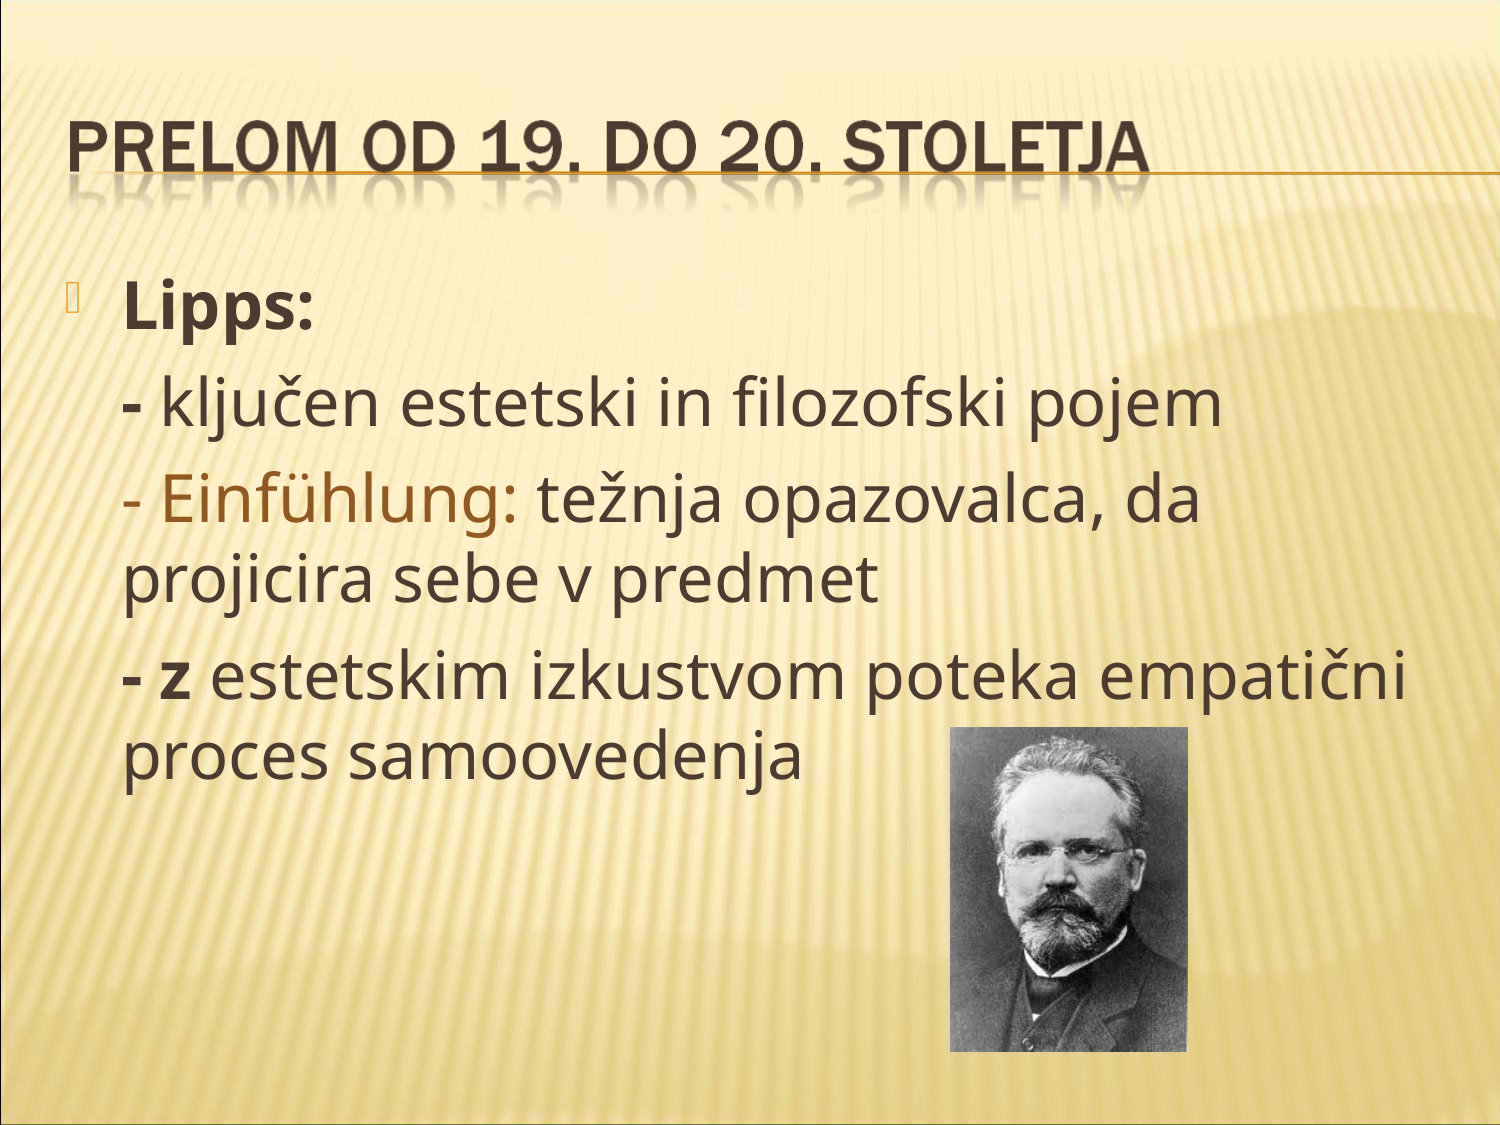

# Lipps:
	- ključen estetski in filozofski pojem
	- Einfühlung: težnja opazovalca, da projicira sebe v predmet
	- z estetskim izkustvom poteka empatični proces samoovedenja